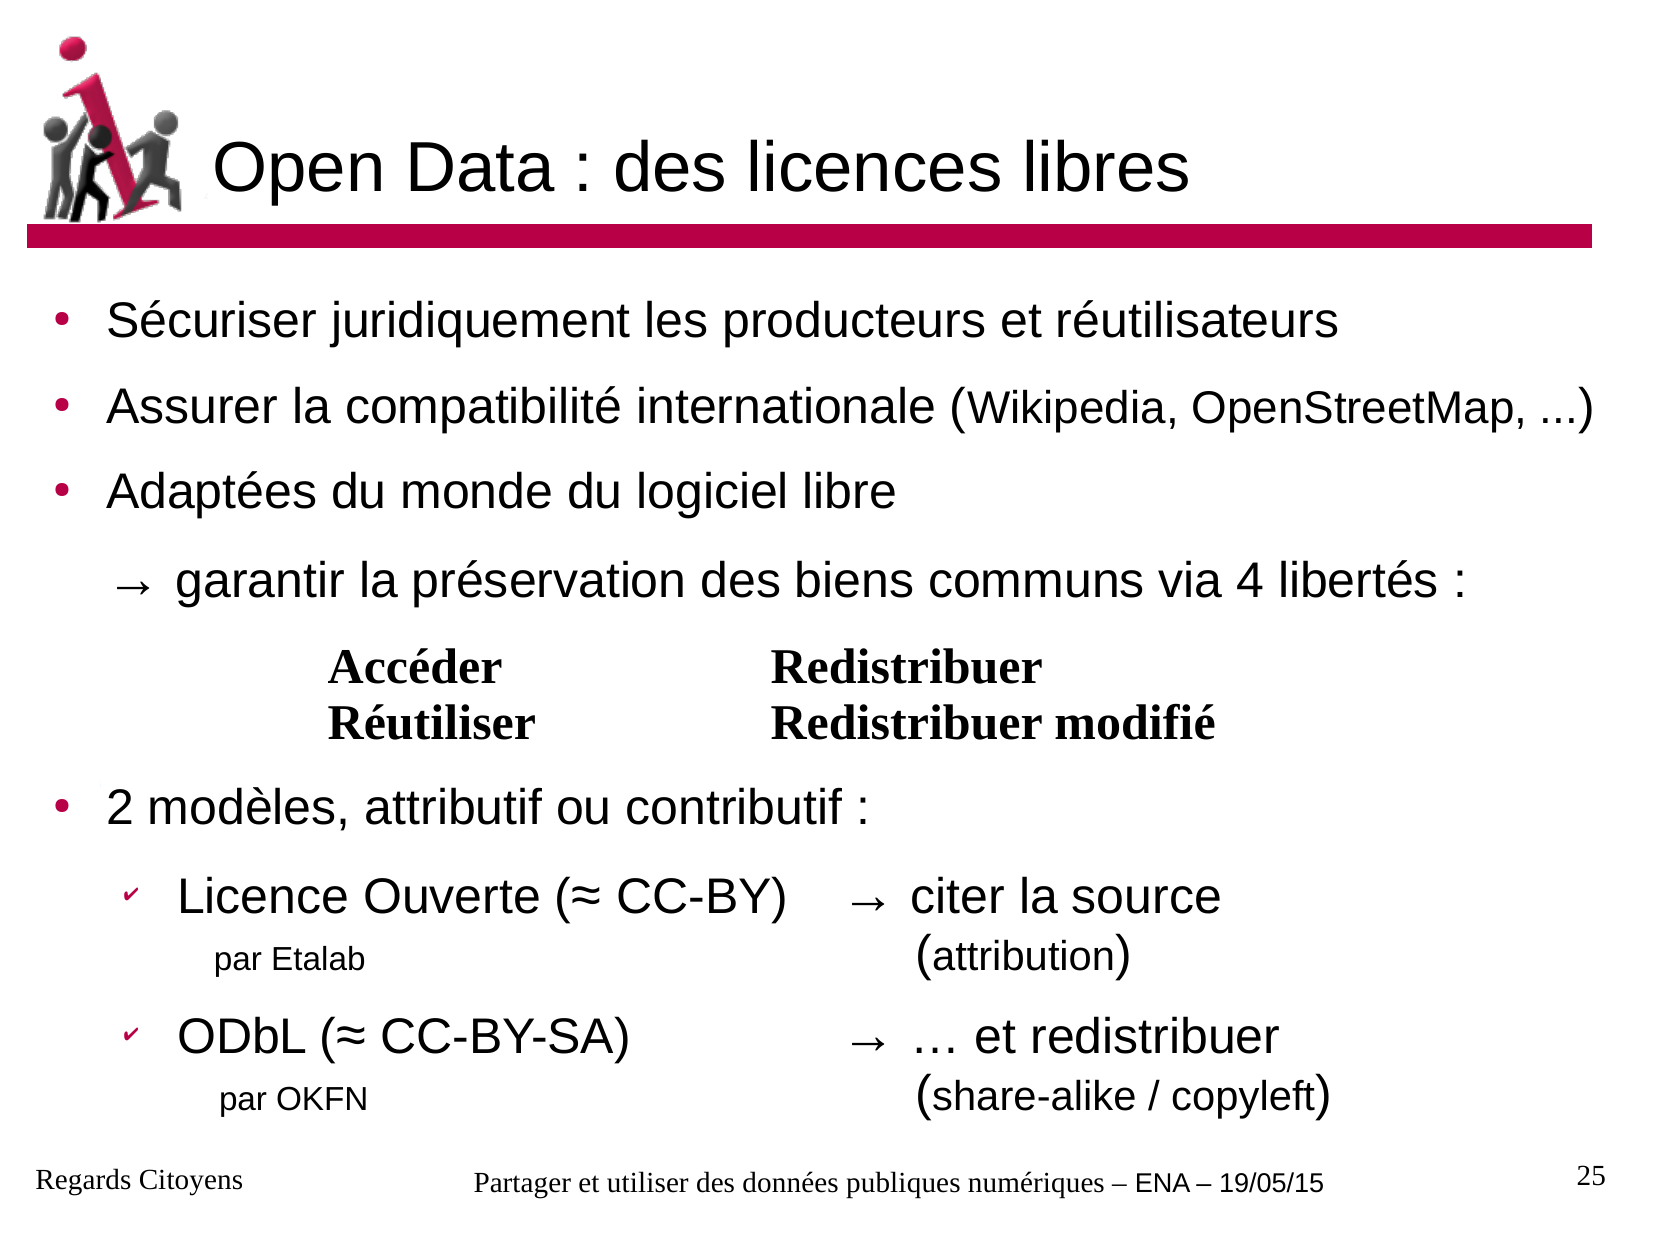

Open Data : des licences libres
# Sécuriser juridiquement les producteurs et réutilisateurs
Assurer la compatibilité internationale (Wikipedia, OpenStreetMap, ...)
Adaptées du monde du logiciel libre
→ garantir la préservation des biens communs via 4 libertés :
			Accéder				Redistribuer
			Réutiliser				Redistribuer modifié
2 modèles, attributif ou contributif :
Licence Ouverte (≈ CC-BY) 	→ citer la source
 par Etalab								(attribution)
ODbL (≈ CC-BY-SA)			→ … et redistribuer
 par OKFN								(share-alike / copyleft)
25